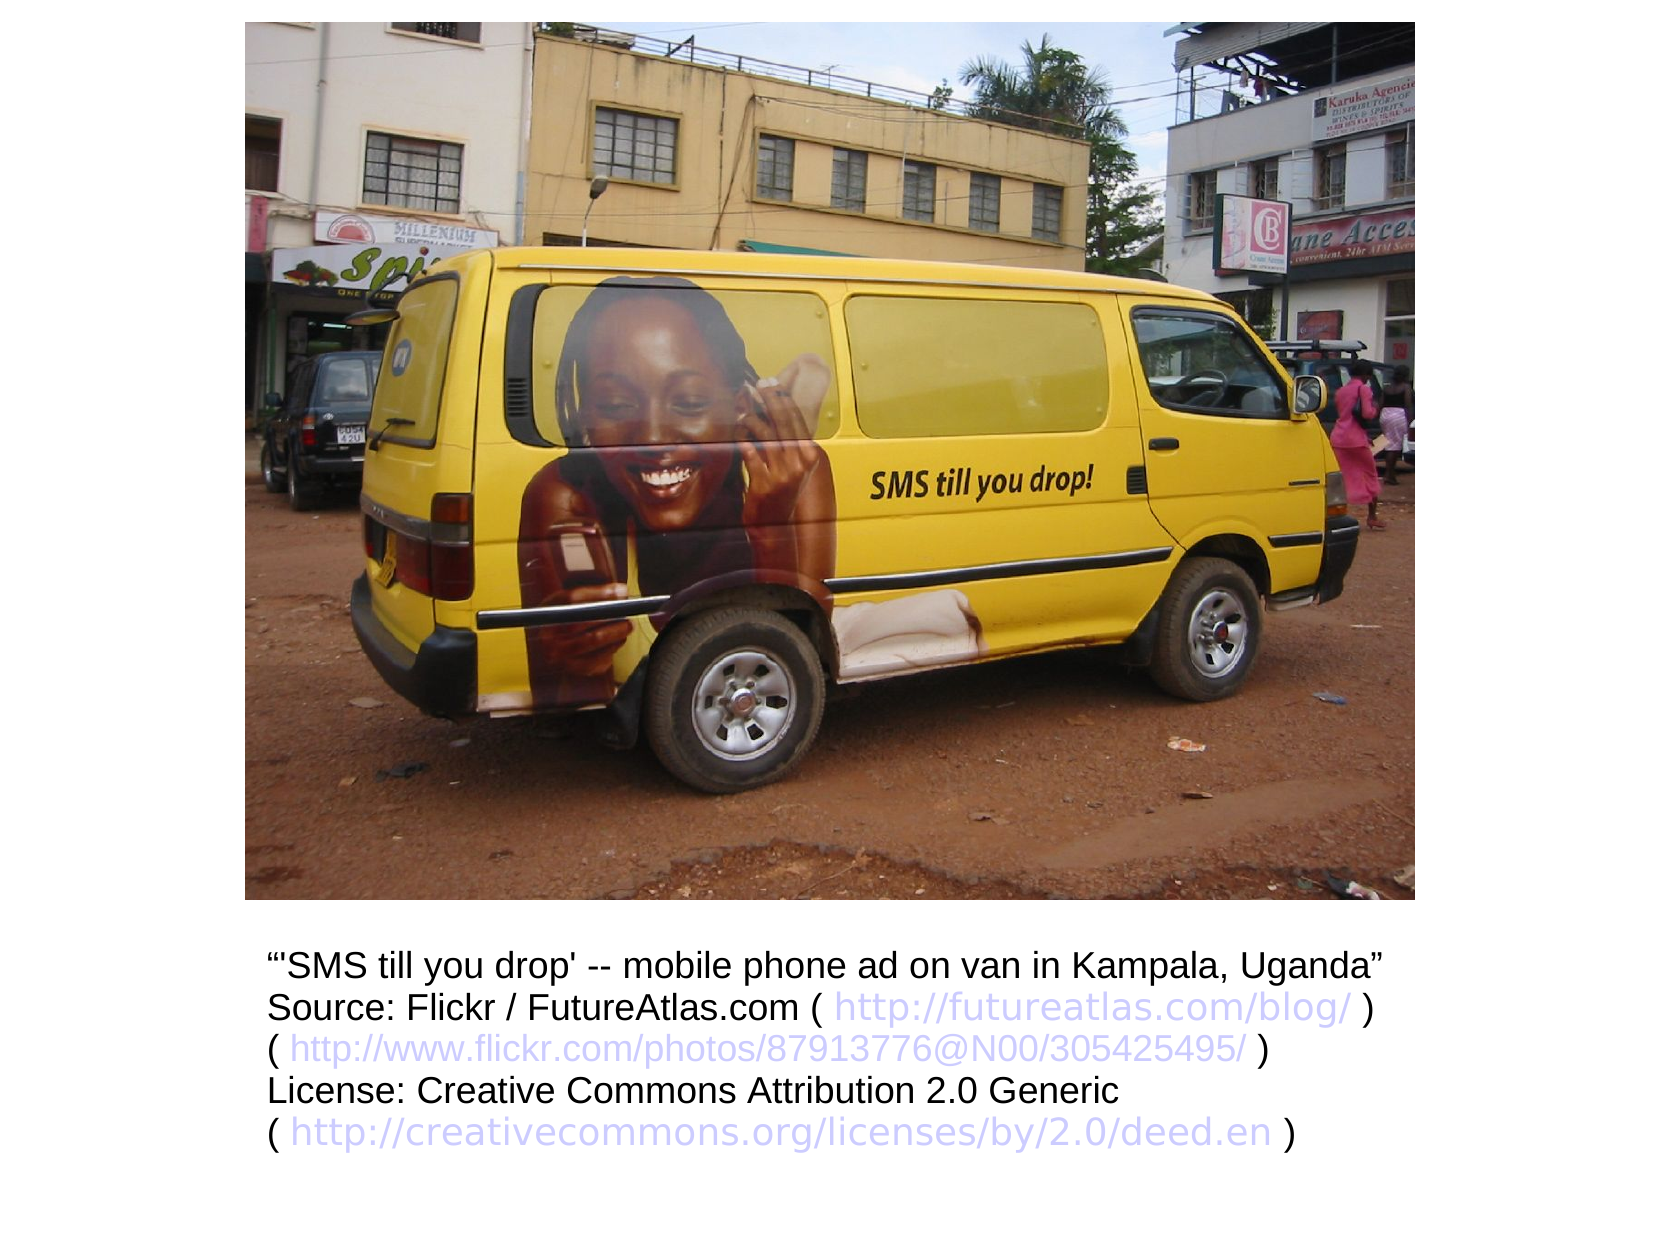

“'SMS till you drop' -- mobile phone ad on van in Kampala, Uganda”
Source: Flickr / FutureAtlas.com ( http://futureatlas.com/blog/‏ )
( http://www.flickr.com/photos/87913776@N00/305425495/ )‏
License: Creative Commons Attribution 2.0 Generic
( http://creativecommons.org/licenses/by/2.0/deed.en‏ )